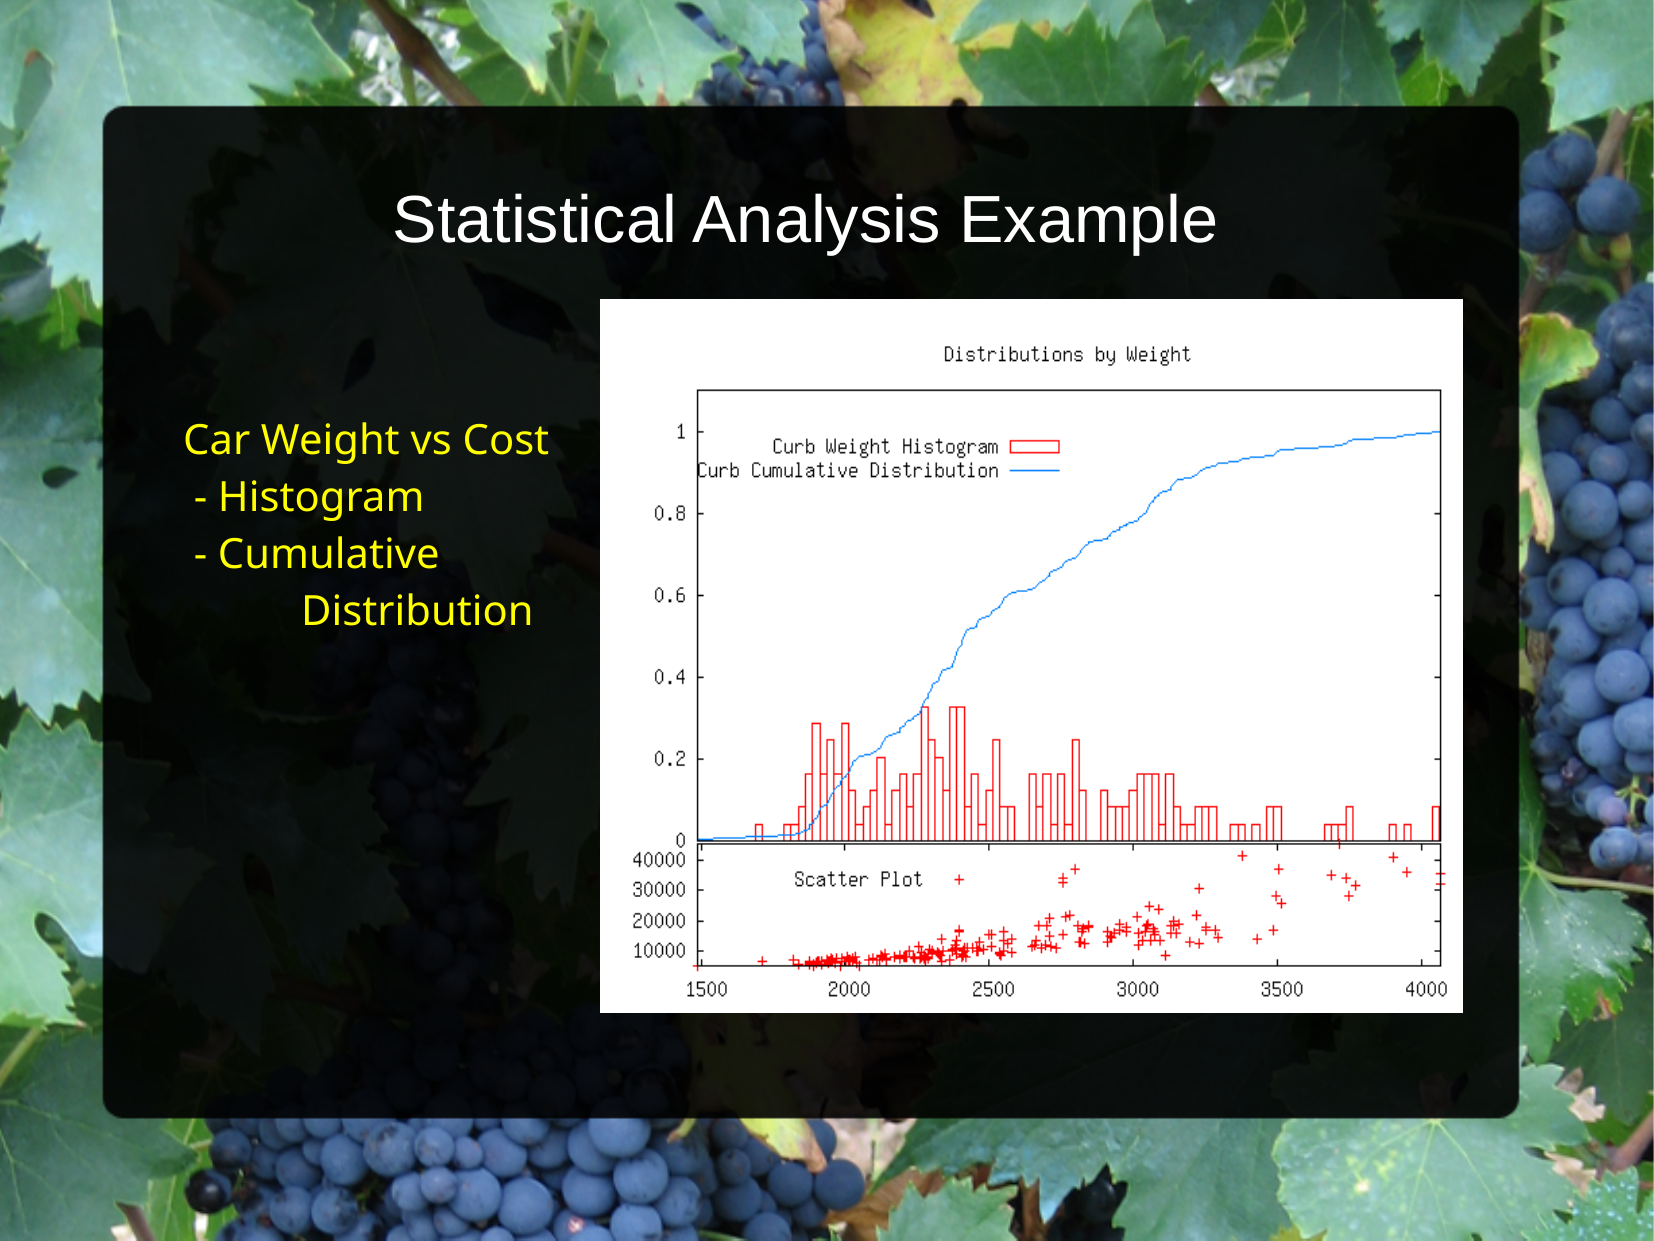

# Statistical Analysis Example
Car Weight vs Cost
 - Histogram
 - Cumulative
 Distribution